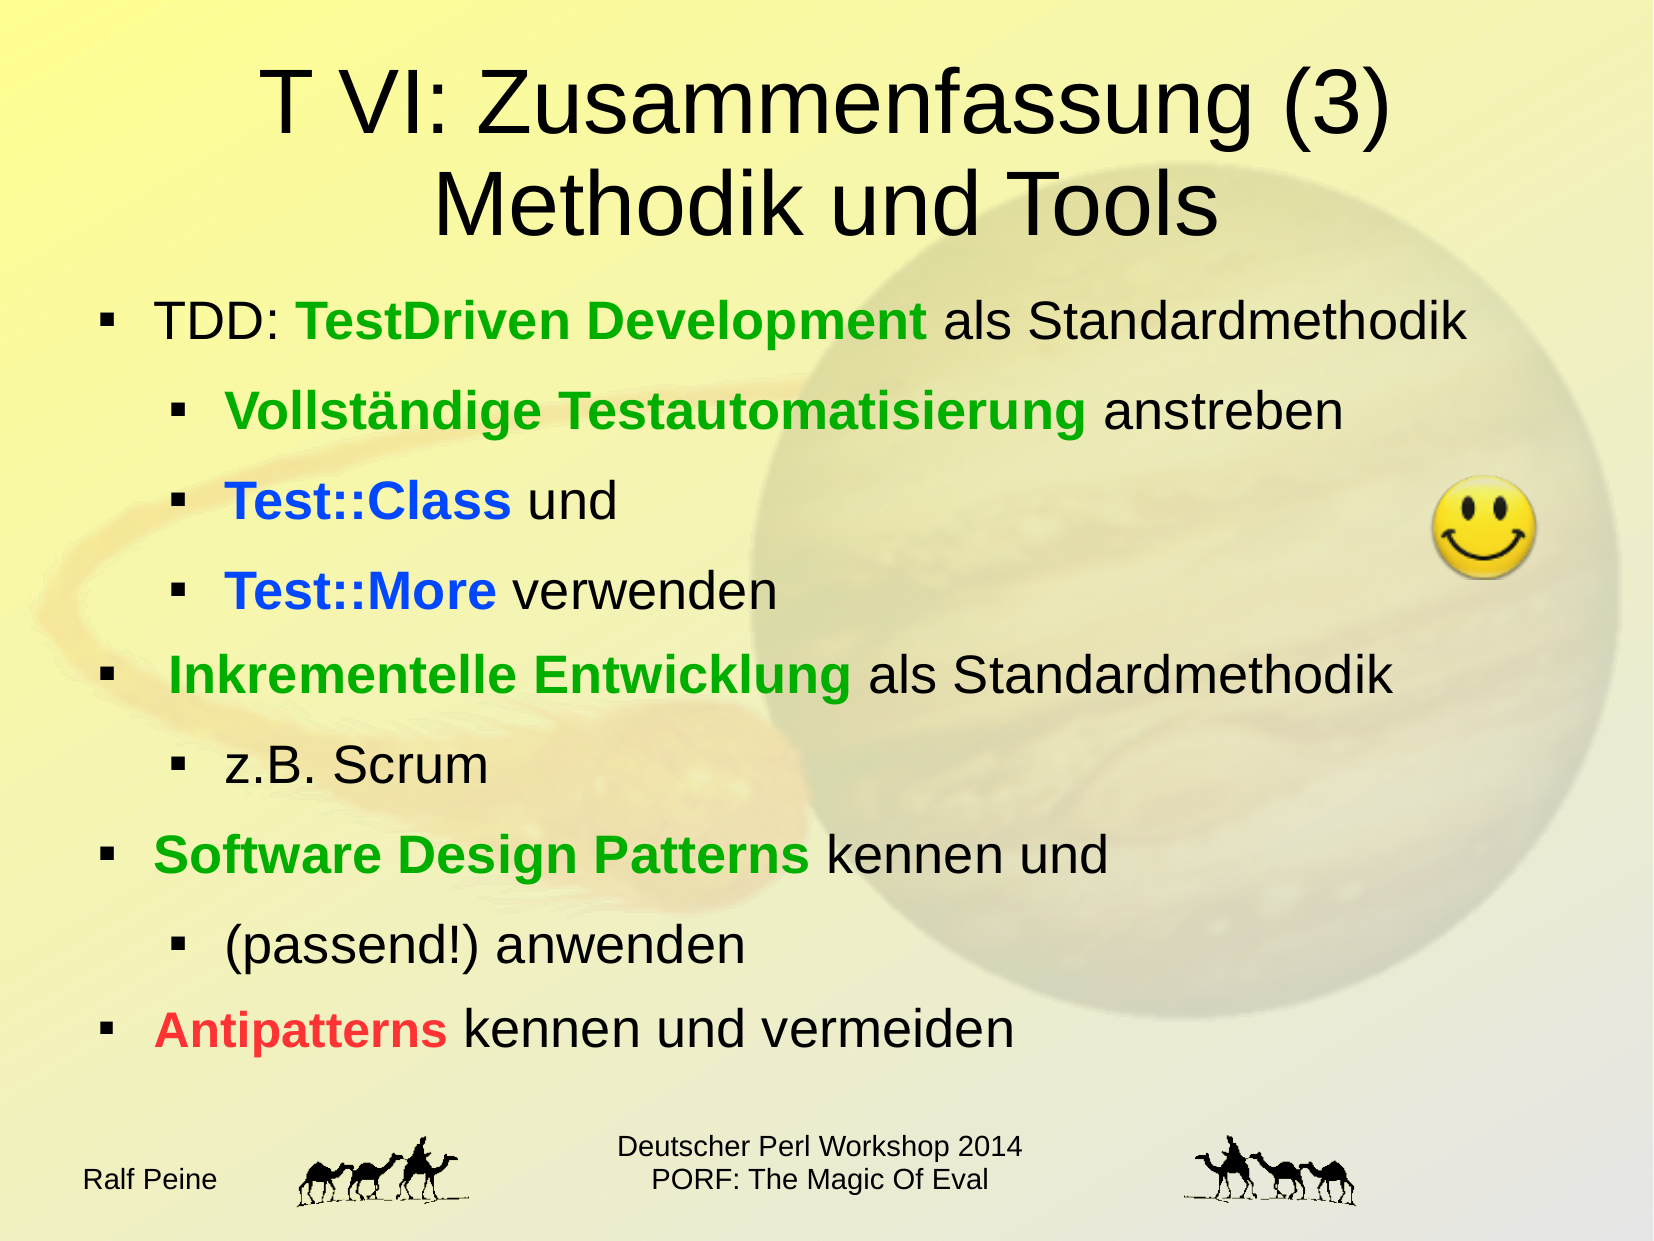

# T VI: Zusammenfassung (3) Methodik und Tools
TDD: TestDriven Development als Standardmethodik
Vollständige Testautomatisierung anstreben
Test::Class und
Test::More verwenden
 Inkrementelle Entwicklung als Standardmethodik
z.B. Scrum
Software Design Patterns kennen und
(passend!) anwenden
Antipatterns kennen und vermeiden